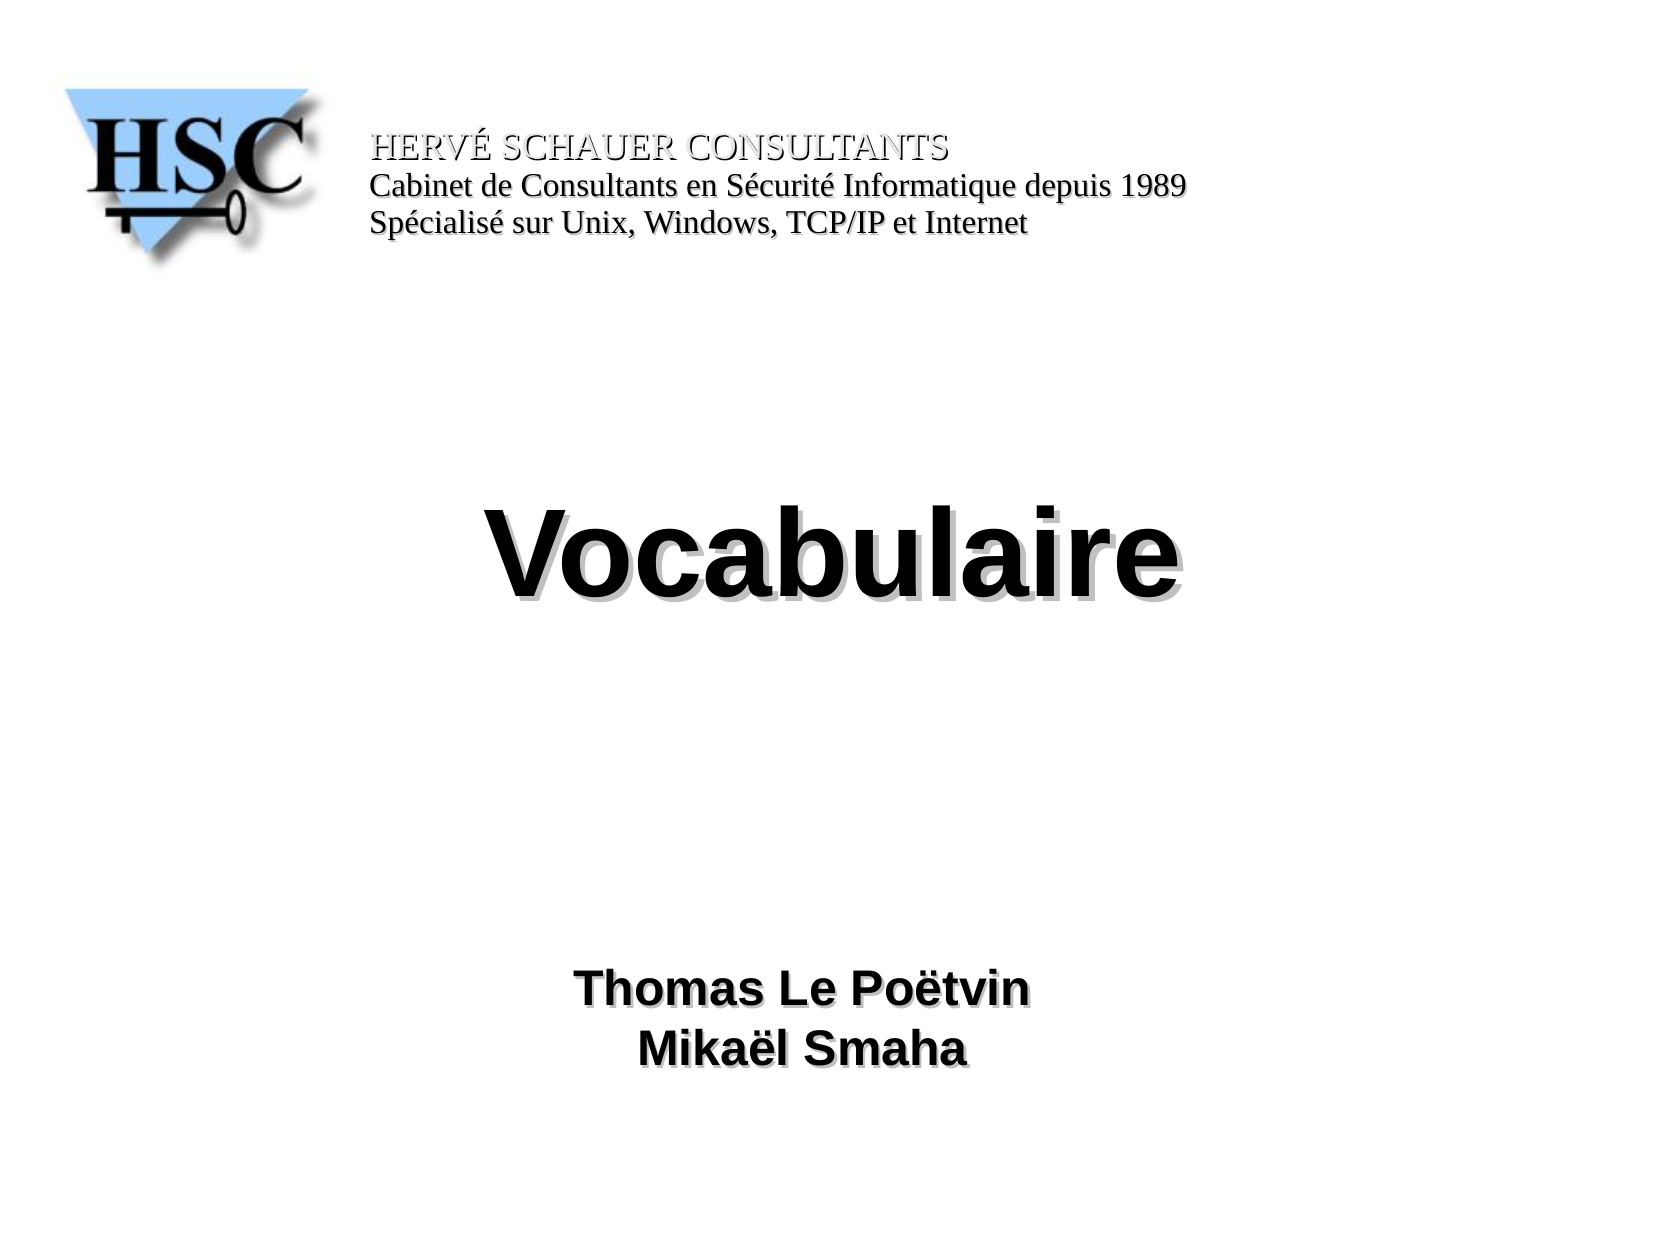

# Vocabulaire
Thomas Le Poëtvin
Mikaël Smaha